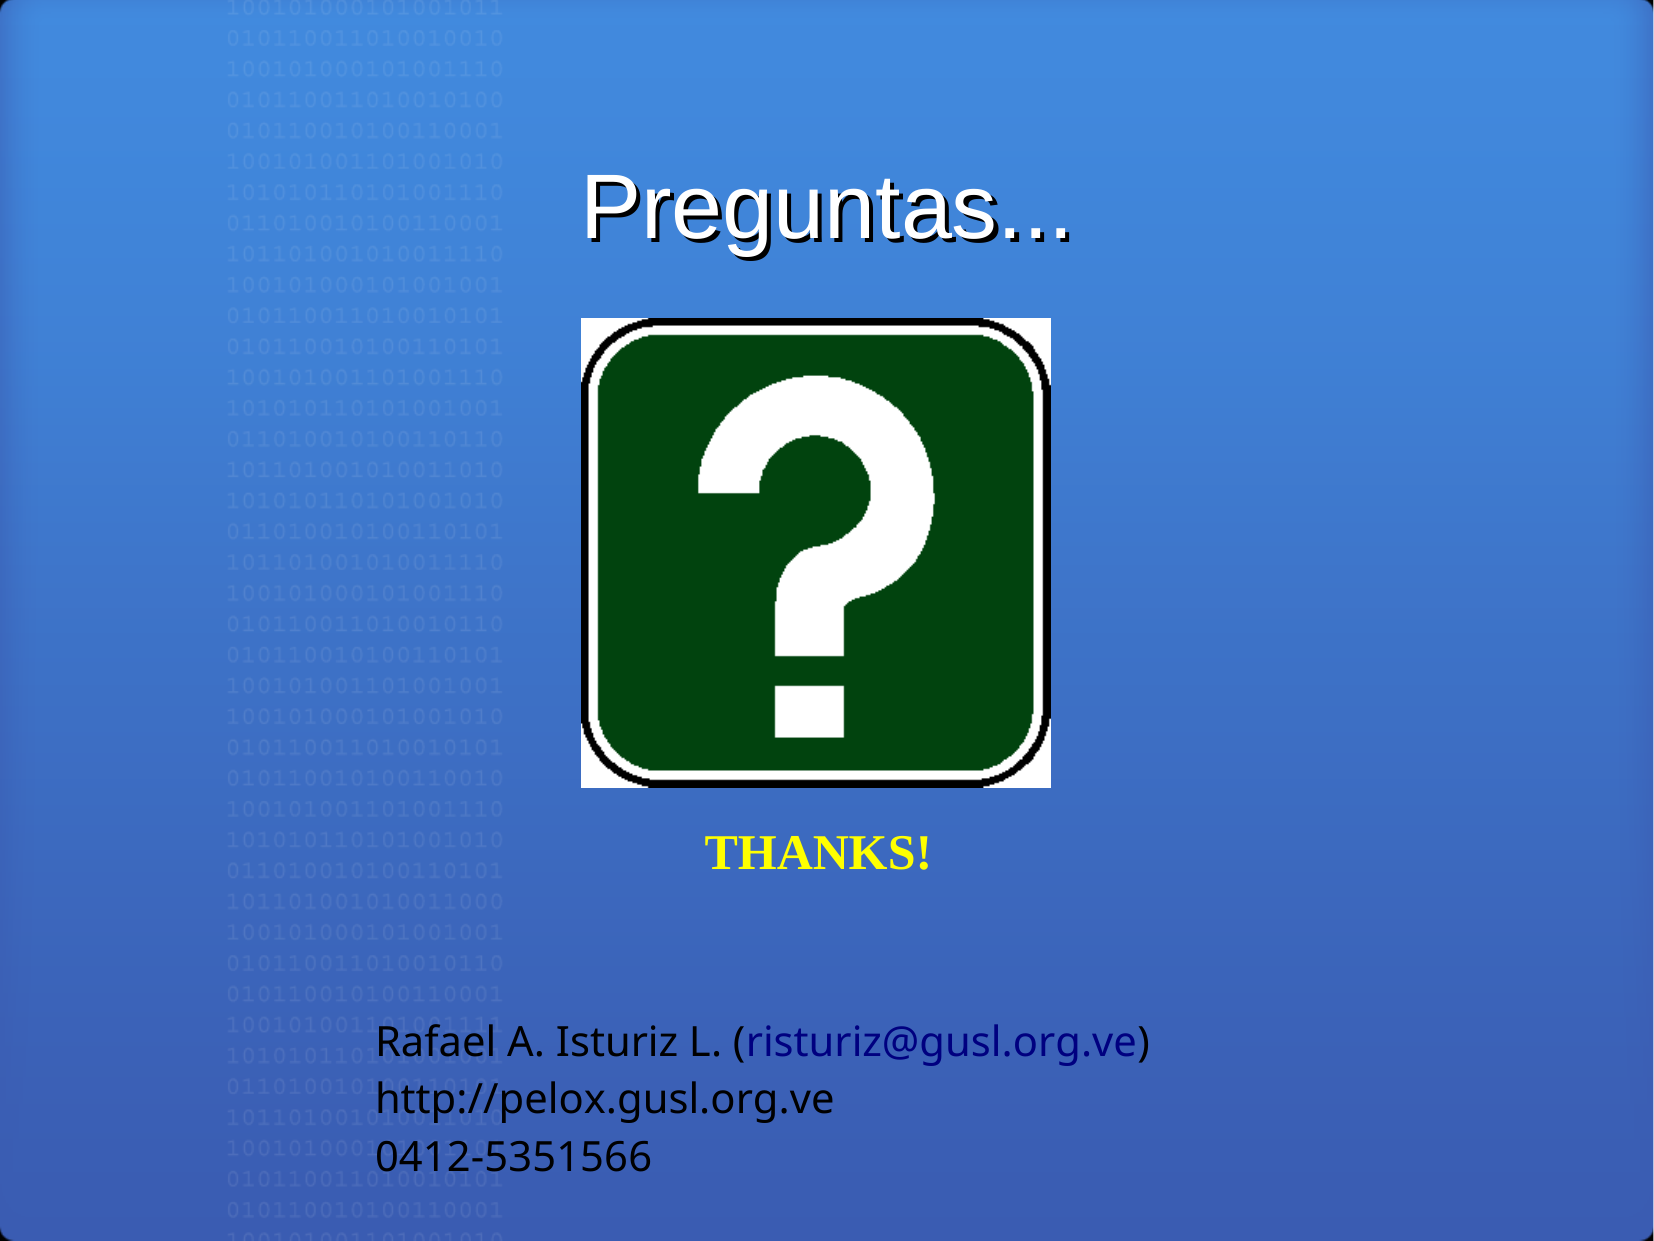

# Preguntas...
THANKS!
Rafael A. Isturiz L. (risturiz@gusl.org.ve)
http://pelox.gusl.org.ve
0412-5351566